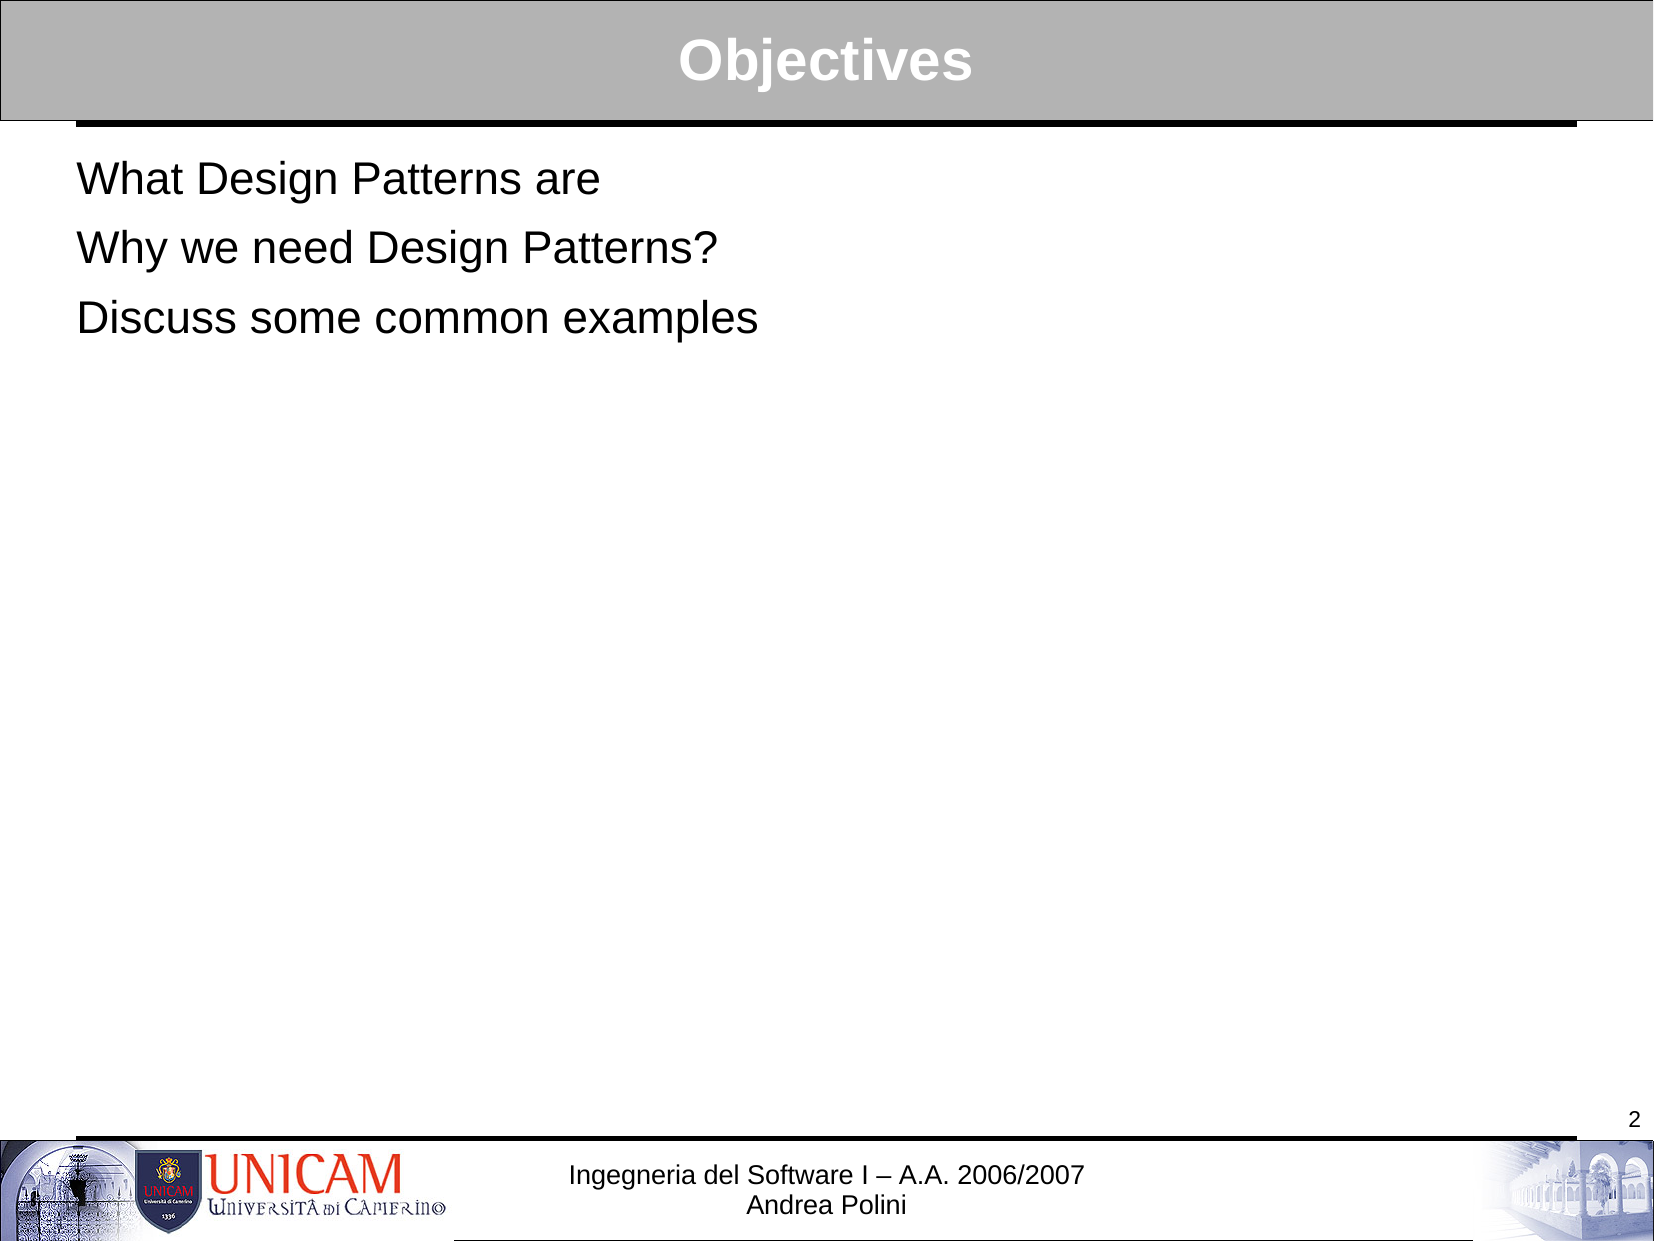

# Objectives
What Design Patterns are
Why we need Design Patterns?
Discuss some common examples
2